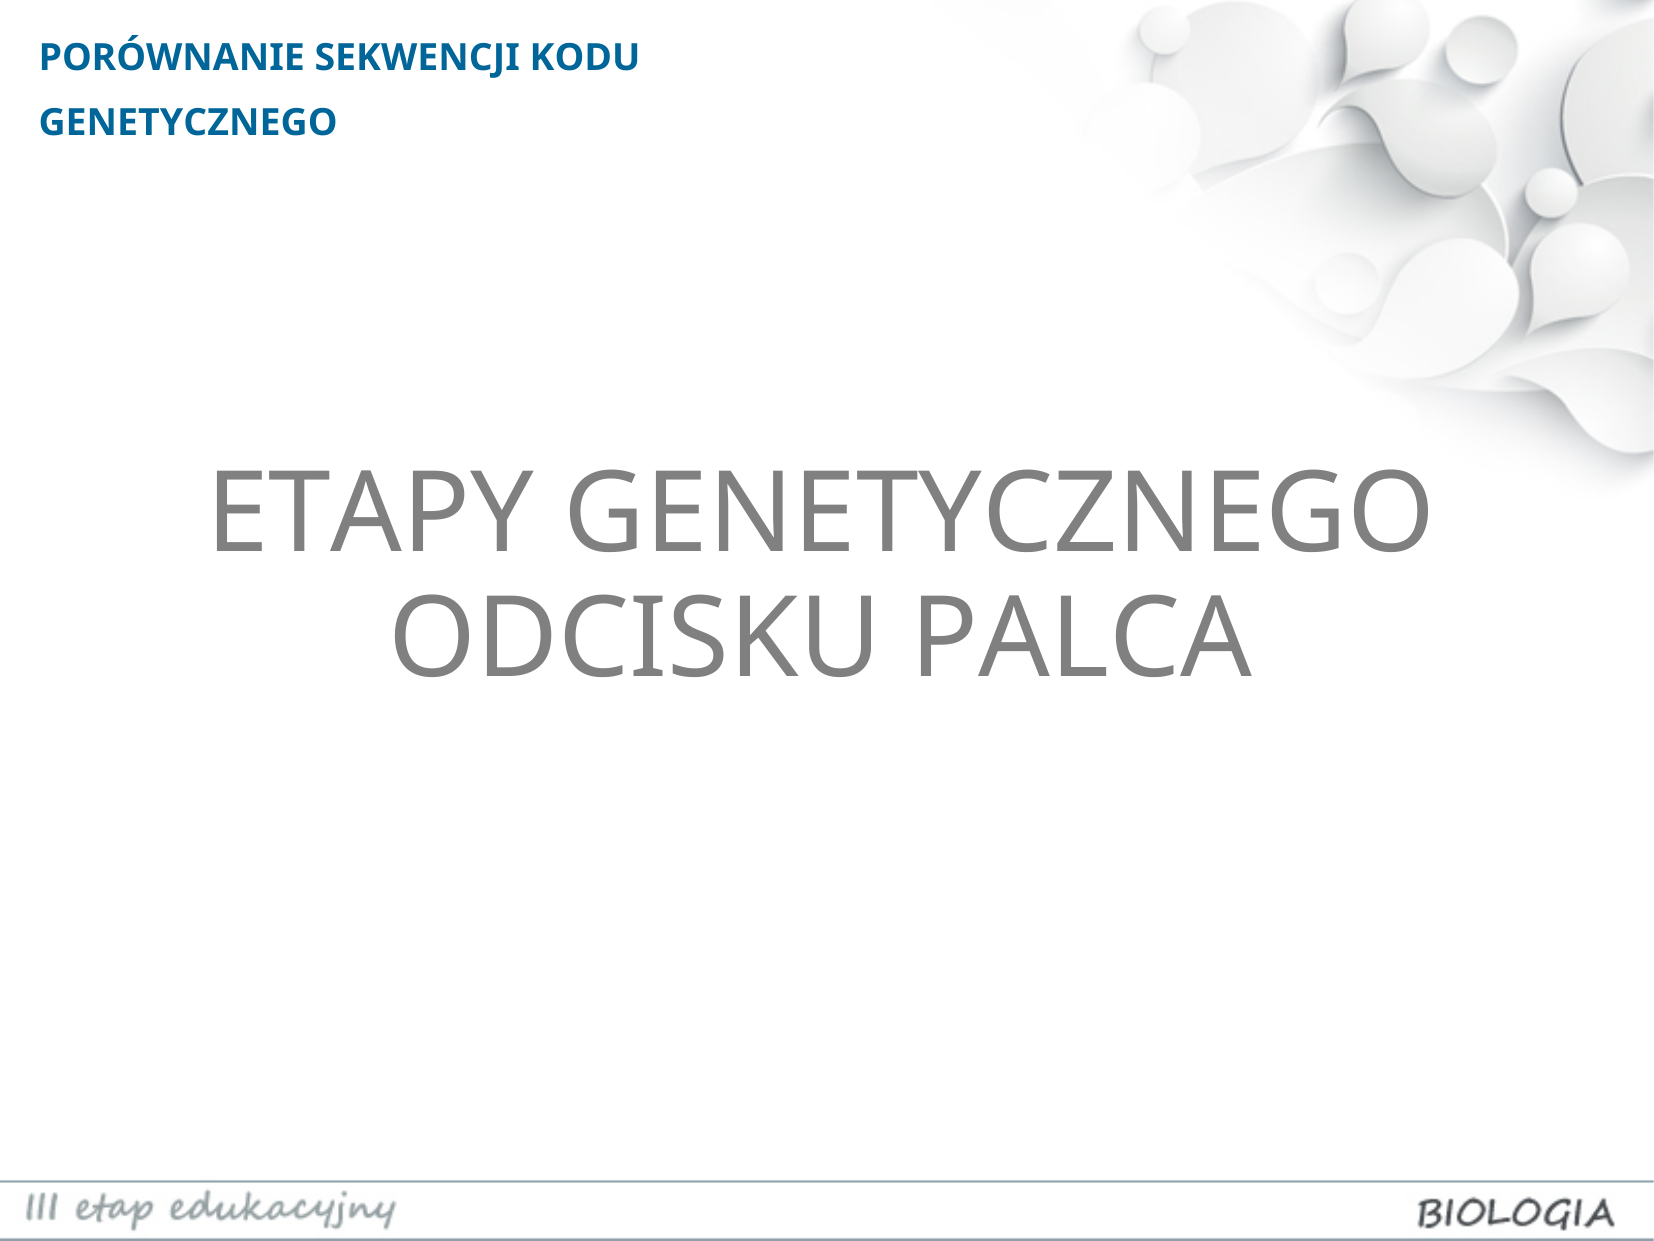

PORÓWNANIE SEKWENCJI KODU
GENETYCZNEGO
ETAPY GENETYCZNEGO ODCISKU PALCA